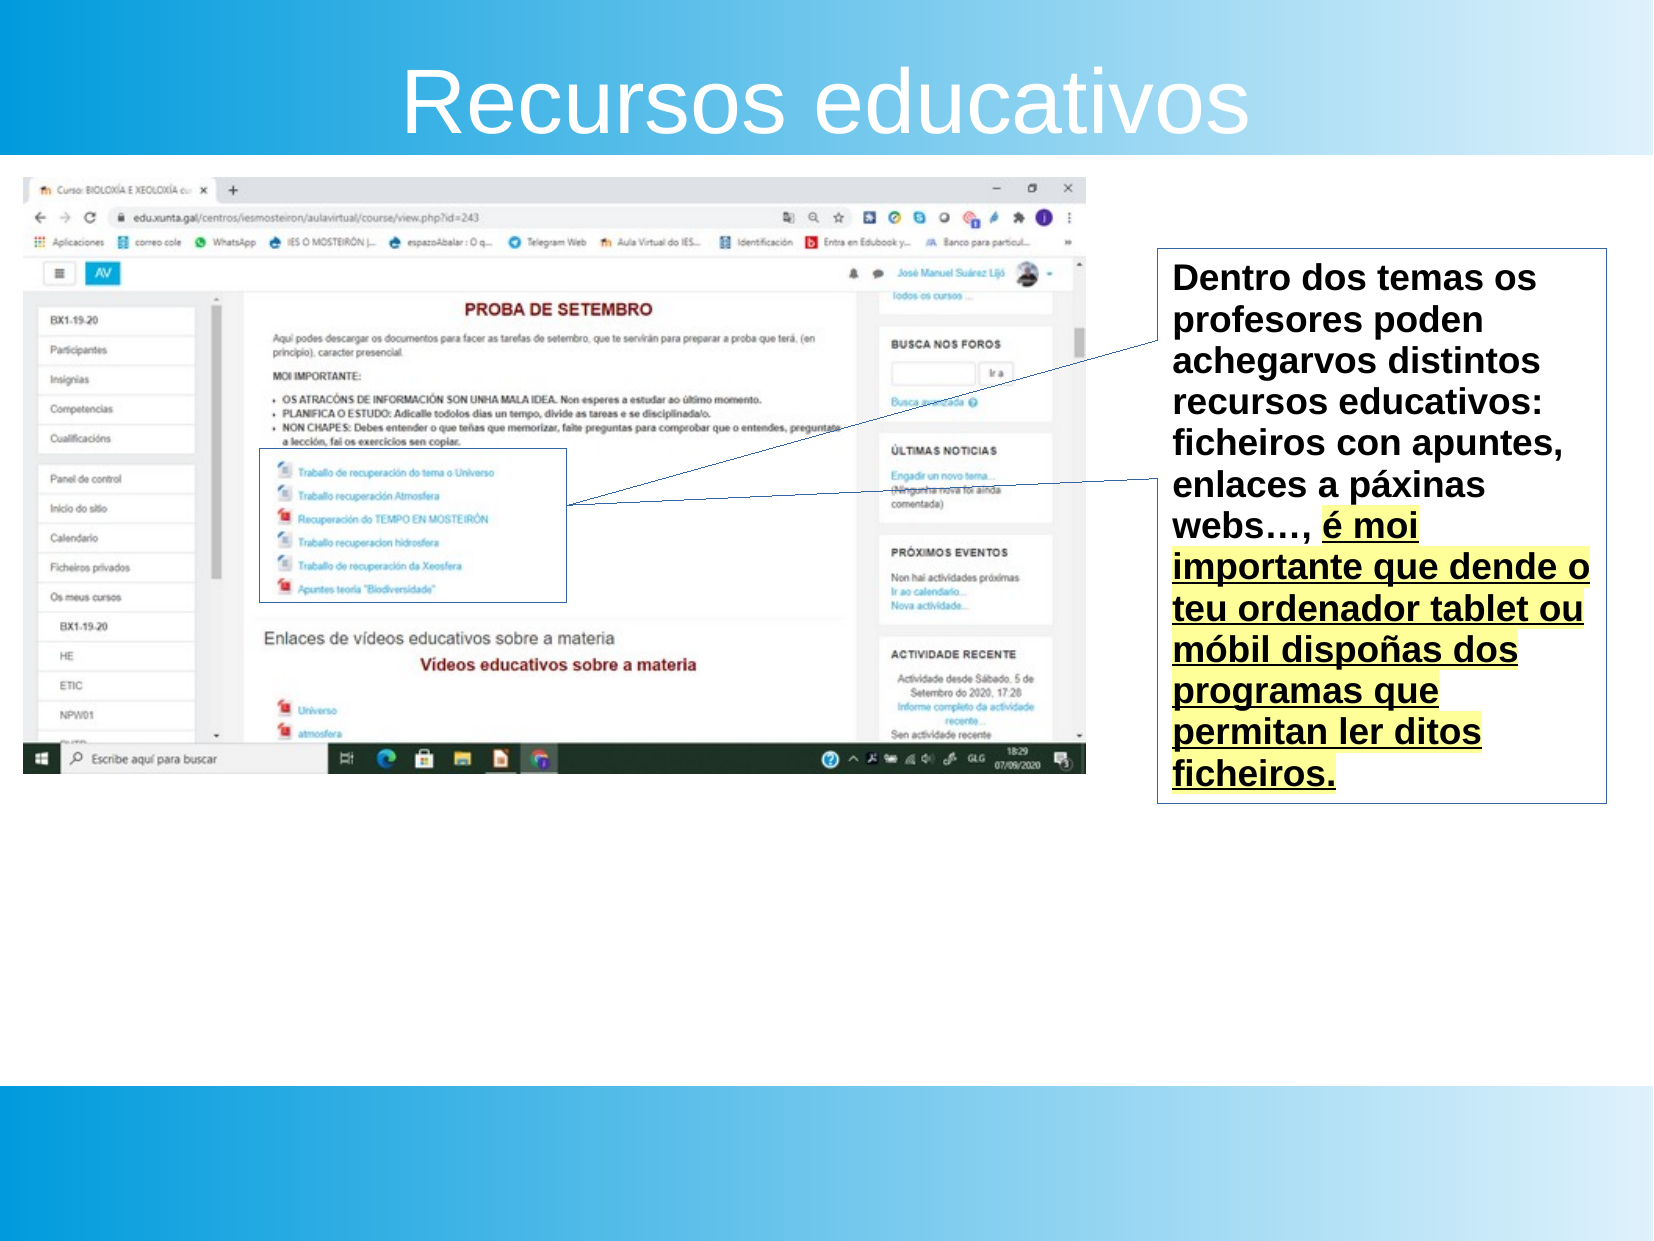

# Recursos educativos
Dentro dos temas os profesores poden achegarvos distintos recursos educativos: ficheiros con apuntes, enlaces a páxinas webs…, é moi importante que dende o teu ordenador tablet ou móbil dispoñas dos programas que permitan ler ditos ficheiros.